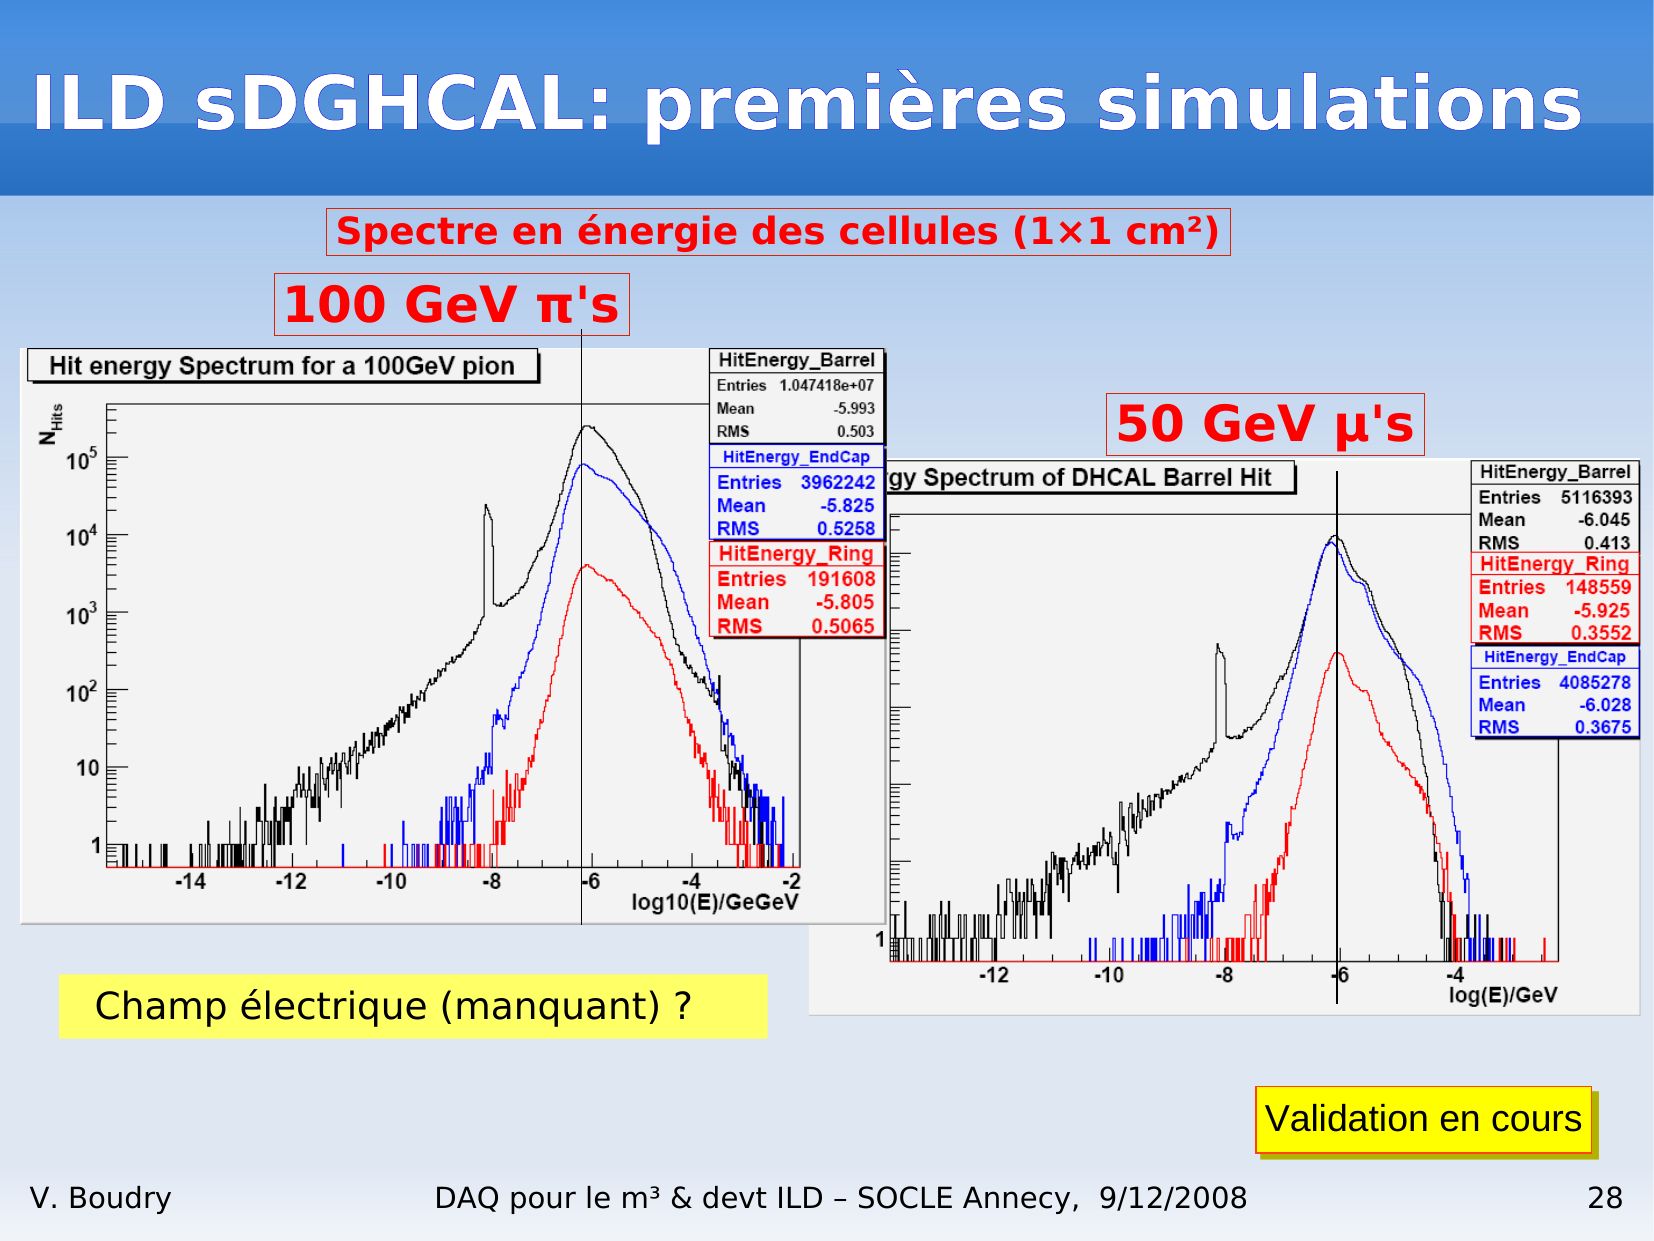

# ILD sDGHCAL: premières simulations
Spectre en énergie des cellules (1×1 cm²)
100 GeV π's
50 GeV μ's
Champ électrique (manquant) ?
Validation en cours
DAQ pour le m³ & devt ILD – SOCLE Annecy, 9/12/2008
28